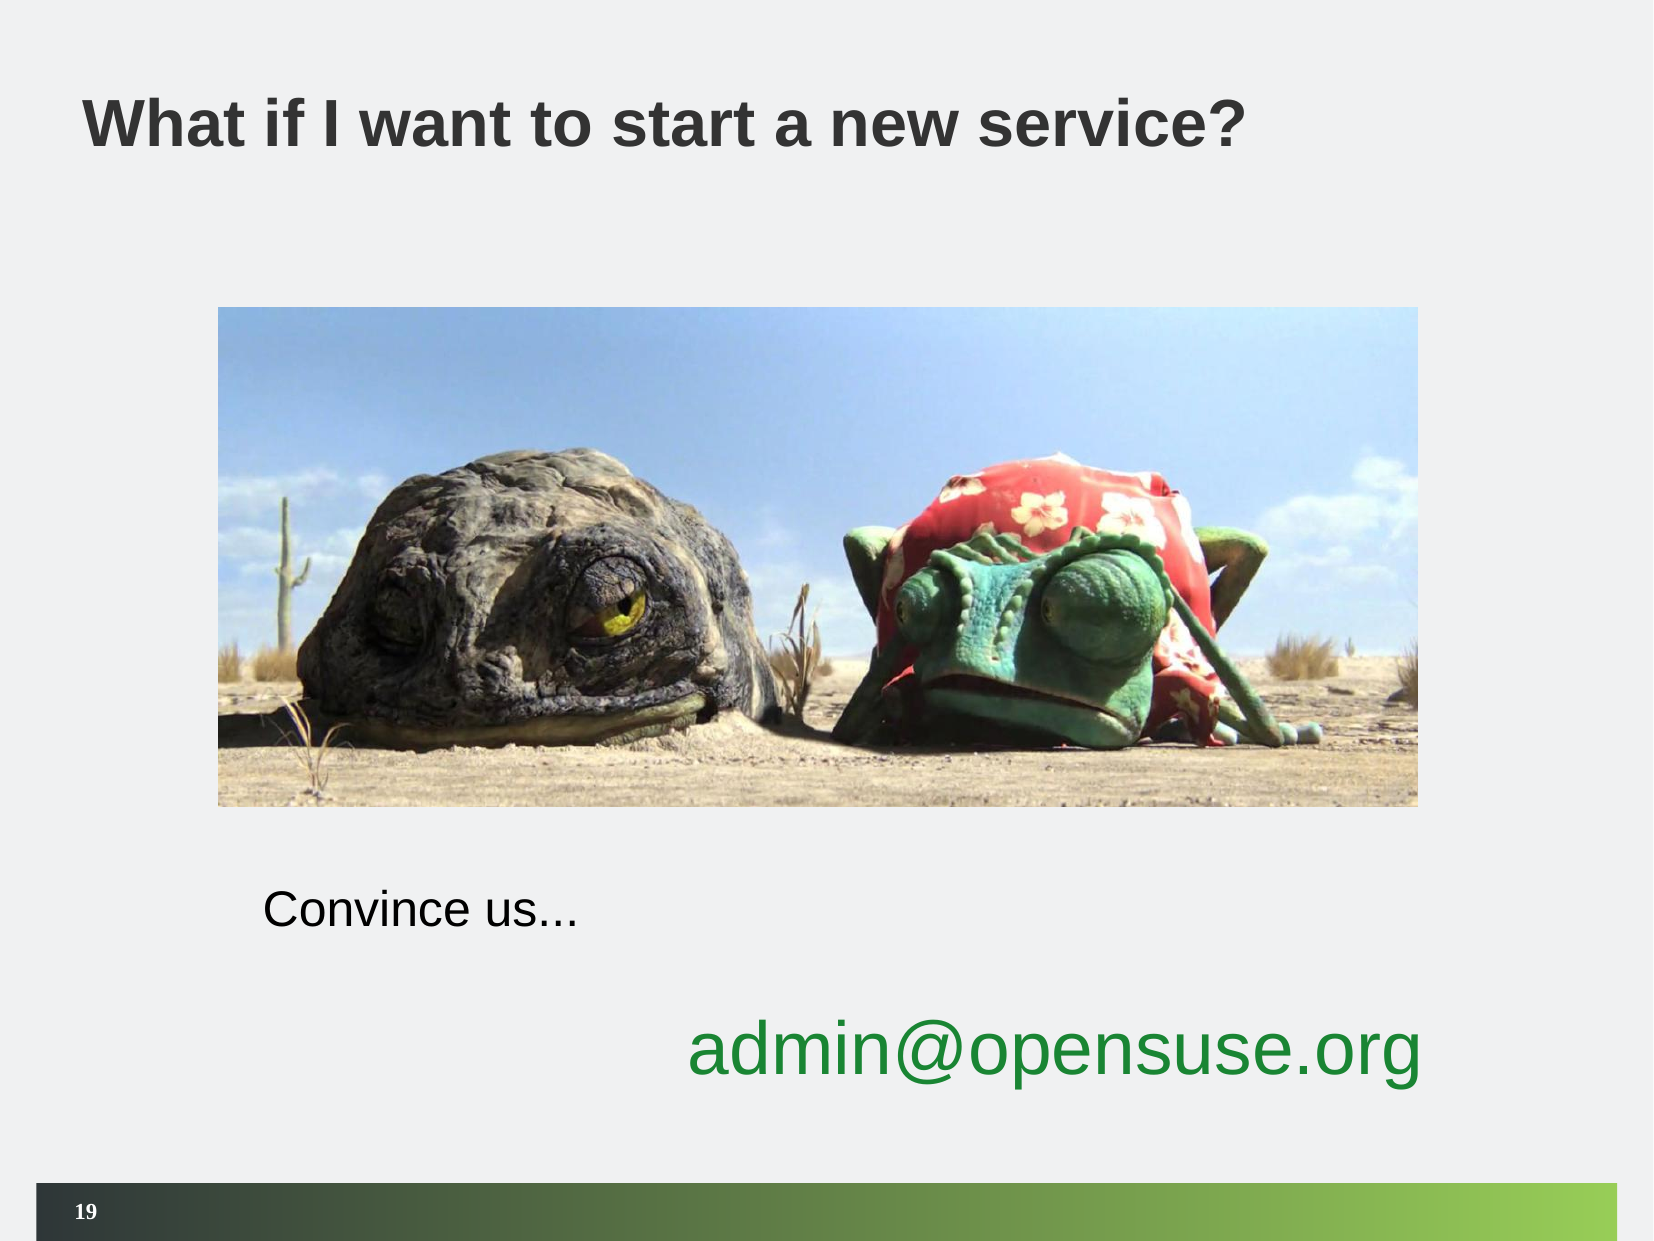

# What if I want to start a new service?
Convince us...
admin@opensuse.org
19